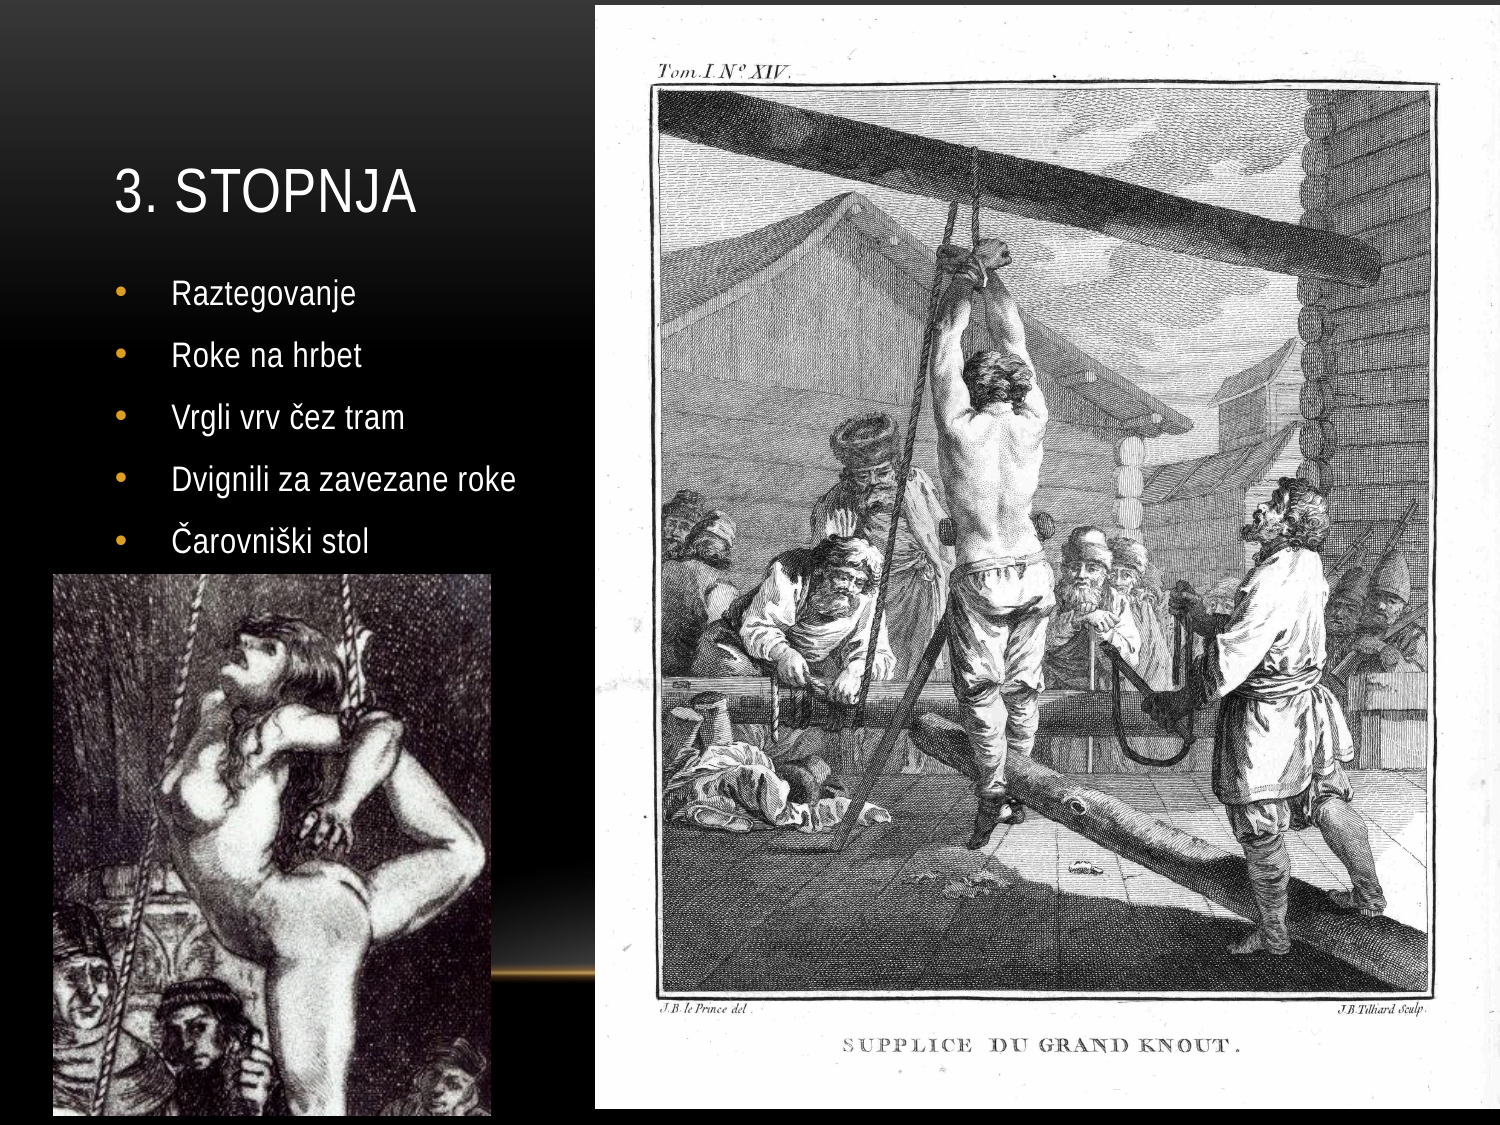

# 3. stopnja
Raztegovanje
Roke na hrbet
Vrgli vrv čez tram
Dvignili za zavezane roke
Čarovniški stol